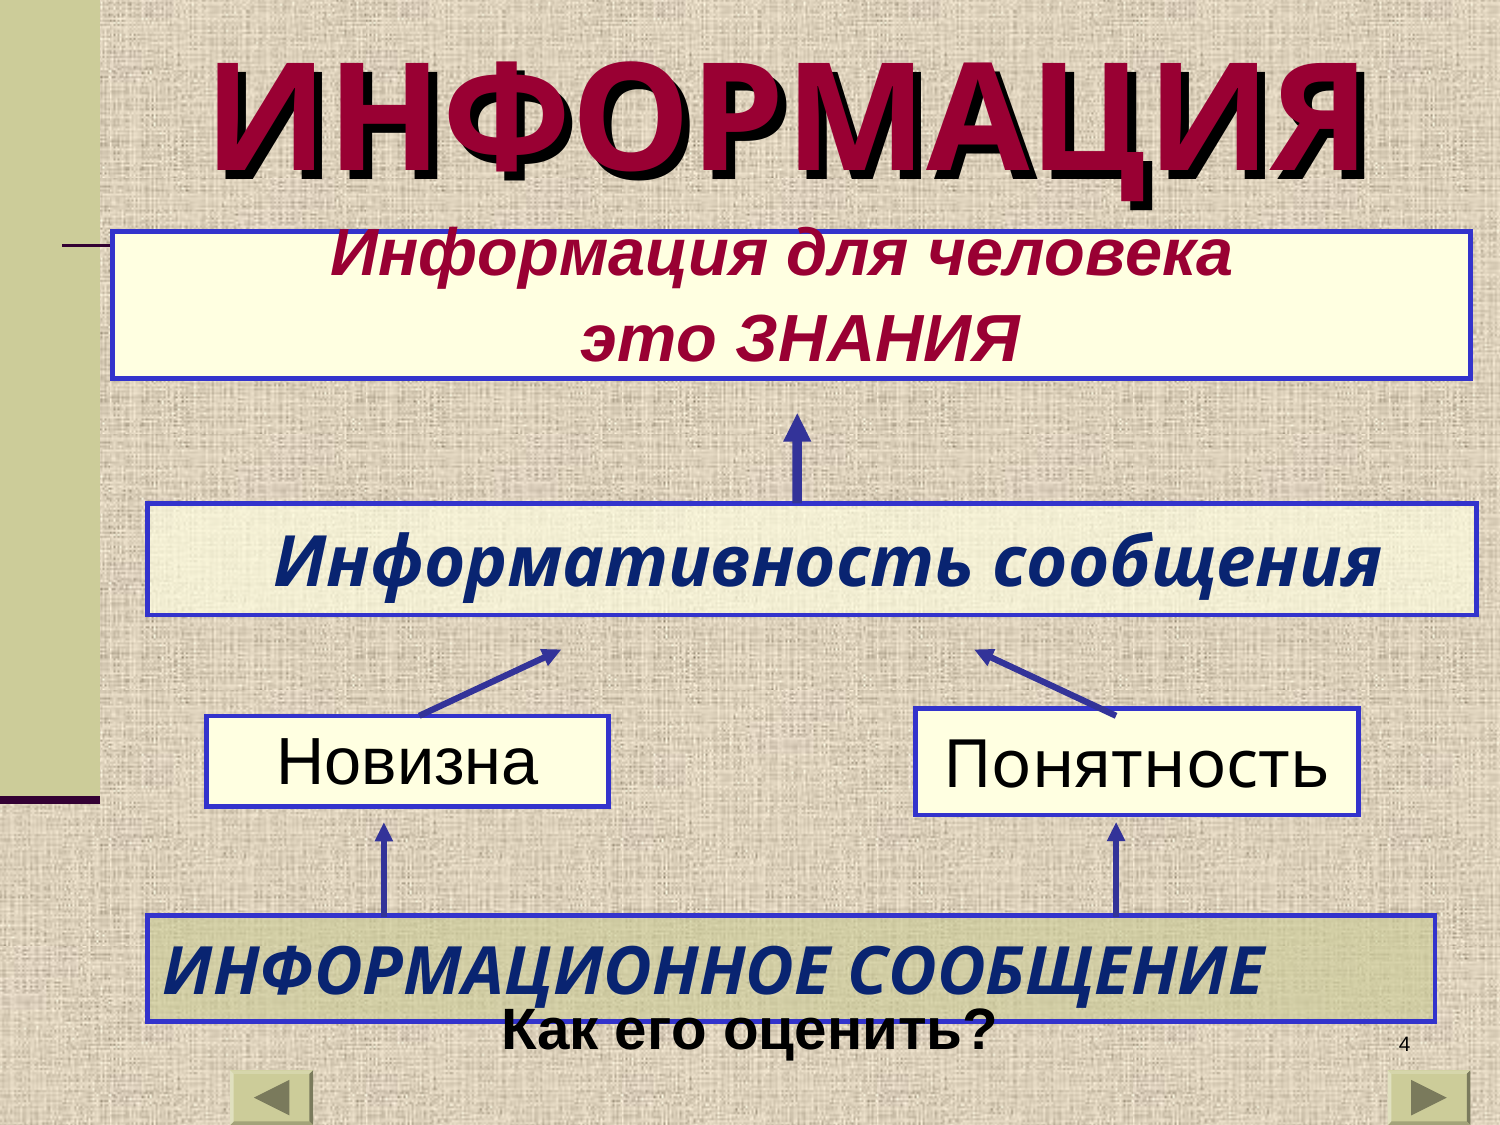

# ИНФОРМАЦИЯ
Информация для человека
 это ЗНАНИЯ
 Информативность сообщения
Понятность
Новизна
ИНФОРМАЦИОННОЕ СООБЩЕНИЕ
Как его оценить?
4